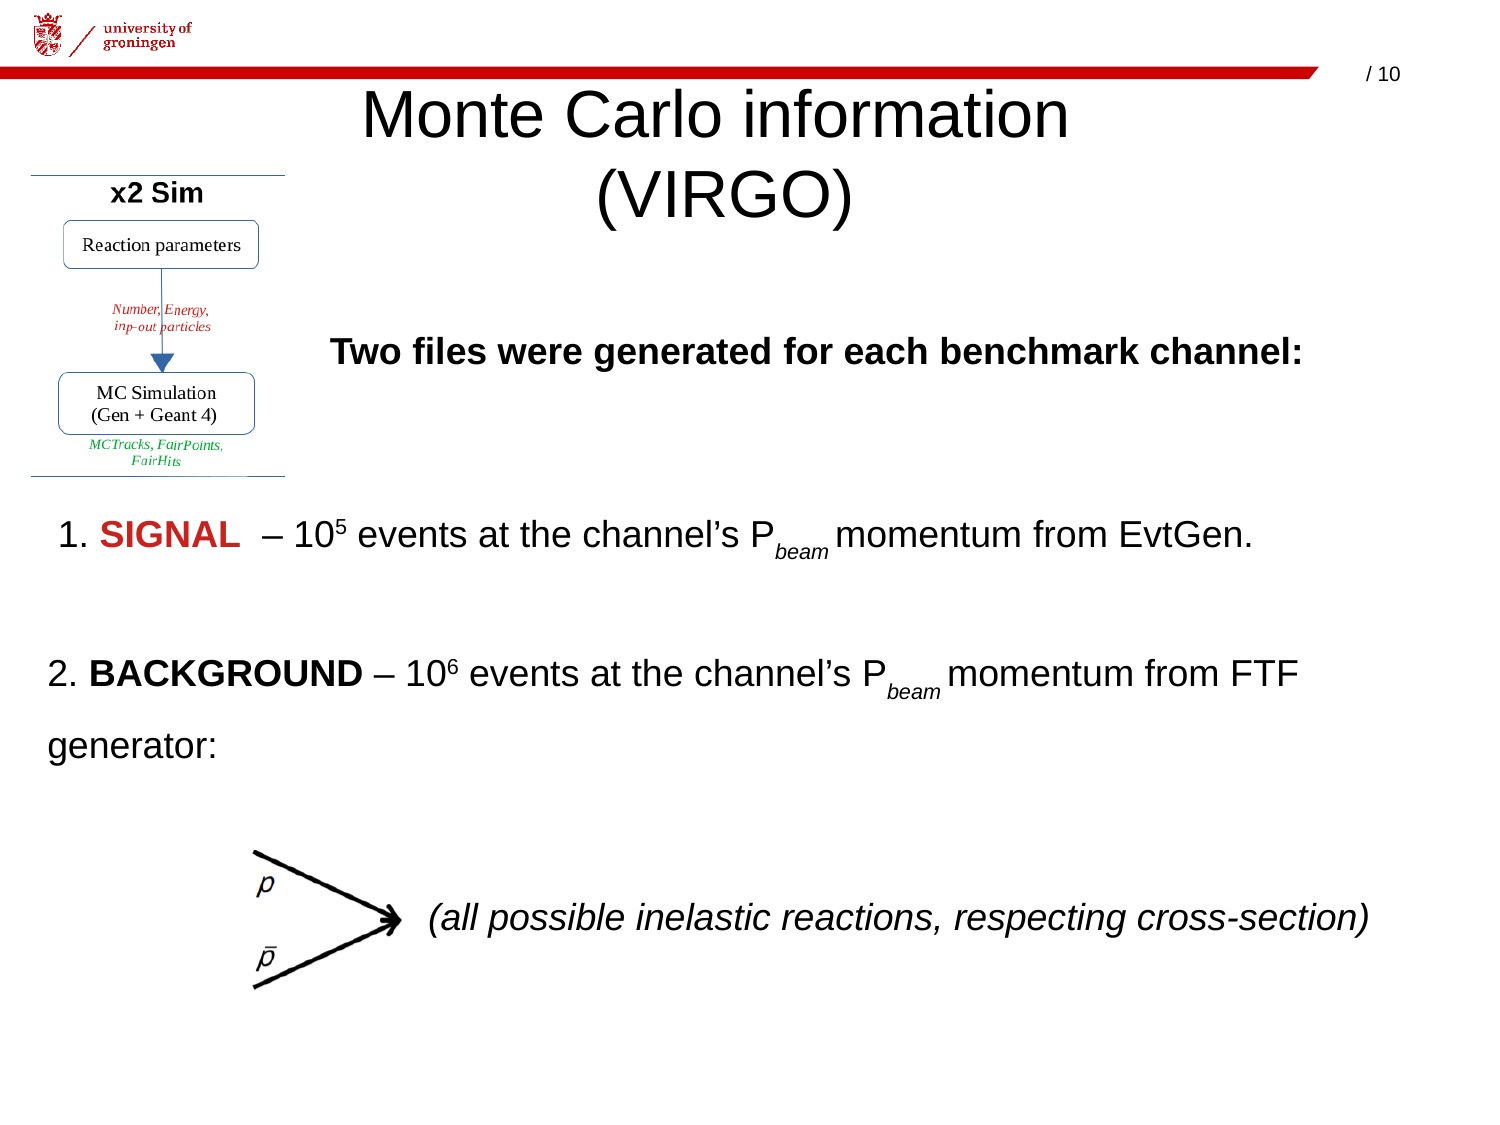

# Monte Carlo information (VIRGO)
Two files were generated for each benchmark channel:
 1. SIGNAL – 105 events at the channel’s Pbeam momentum from EvtGen.
2. BACKGROUND – 106 events at the channel’s Pbeam momentum from FTF generator:
(all possible inelastic reactions, respecting cross-section)